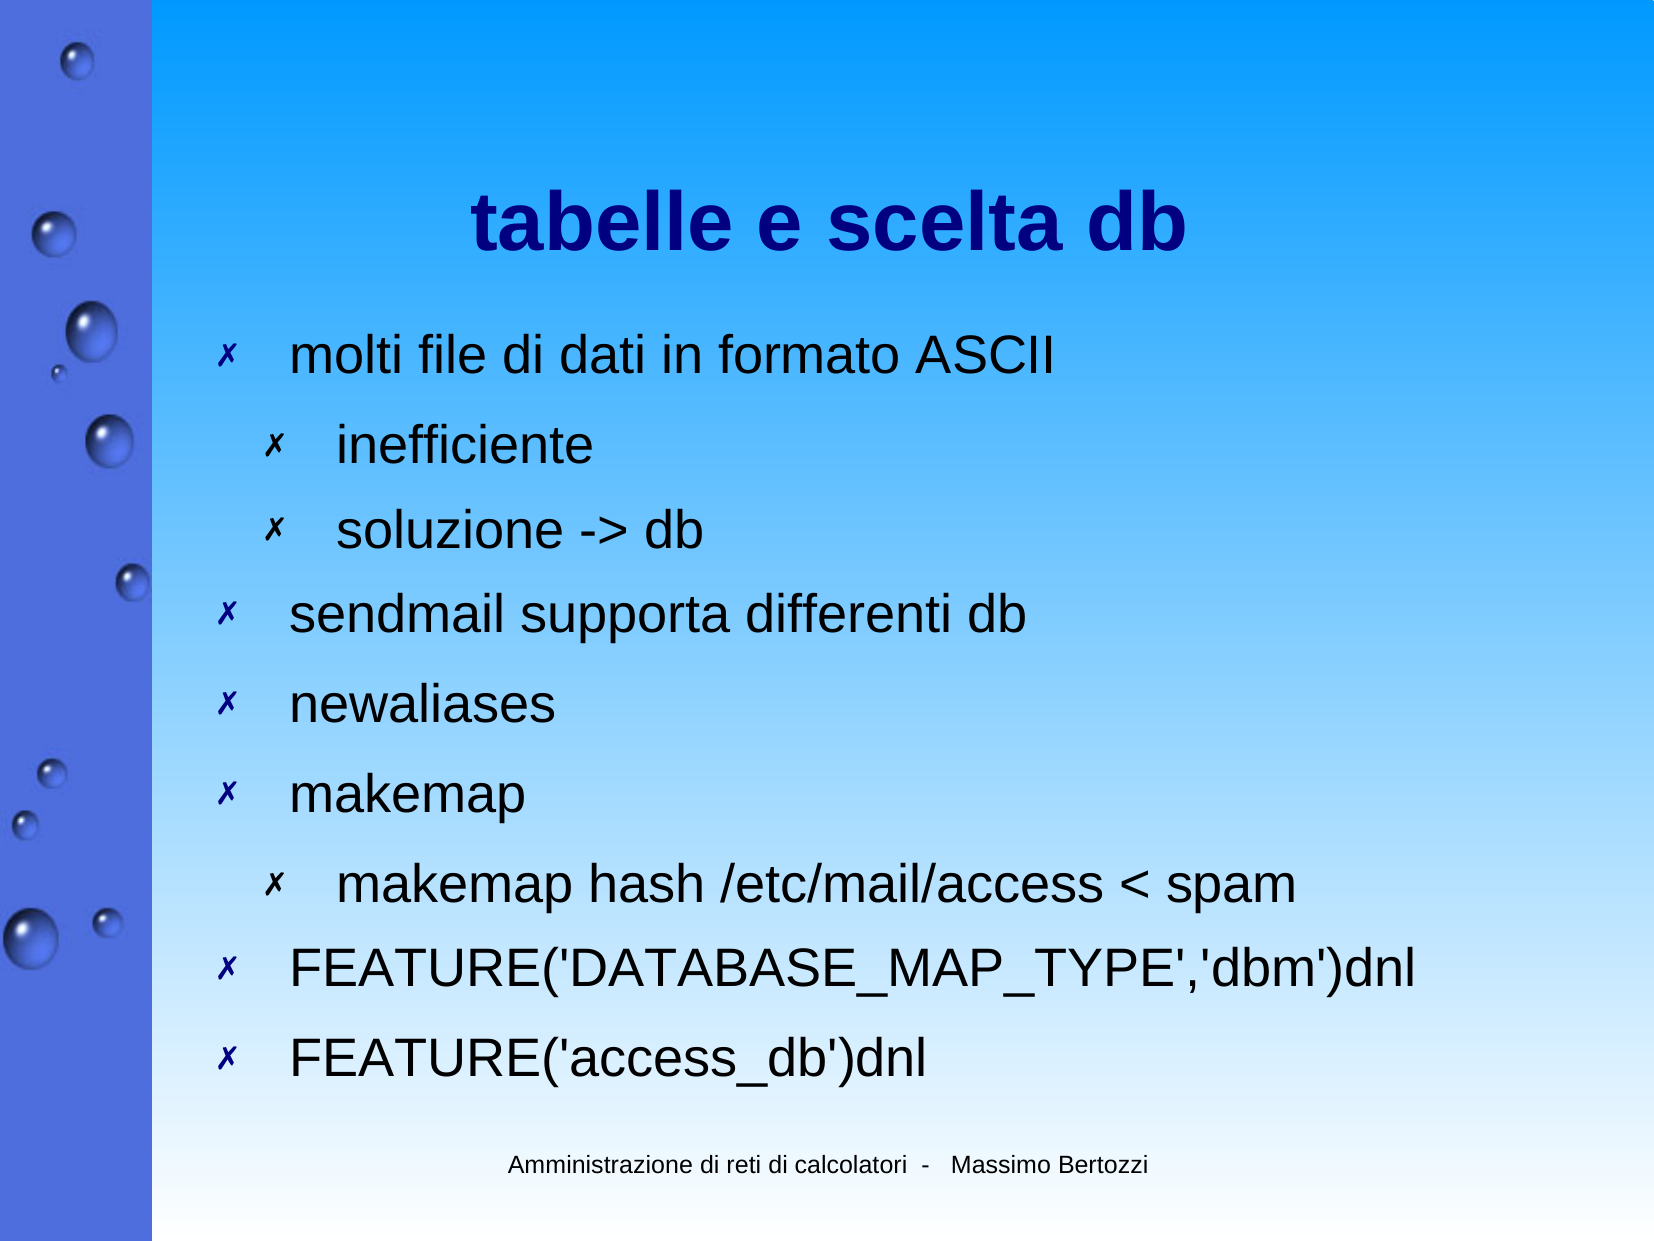

# tabelle e scelta db
molti file di dati in formato ASCII
inefficiente
soluzione -> db
sendmail supporta differenti db
newaliases
makemap
makemap hash /etc/mail/access < spam
FEATURE('DATABASE_MAP_TYPE','dbm')dnl
FEATURE('access_db')dnl